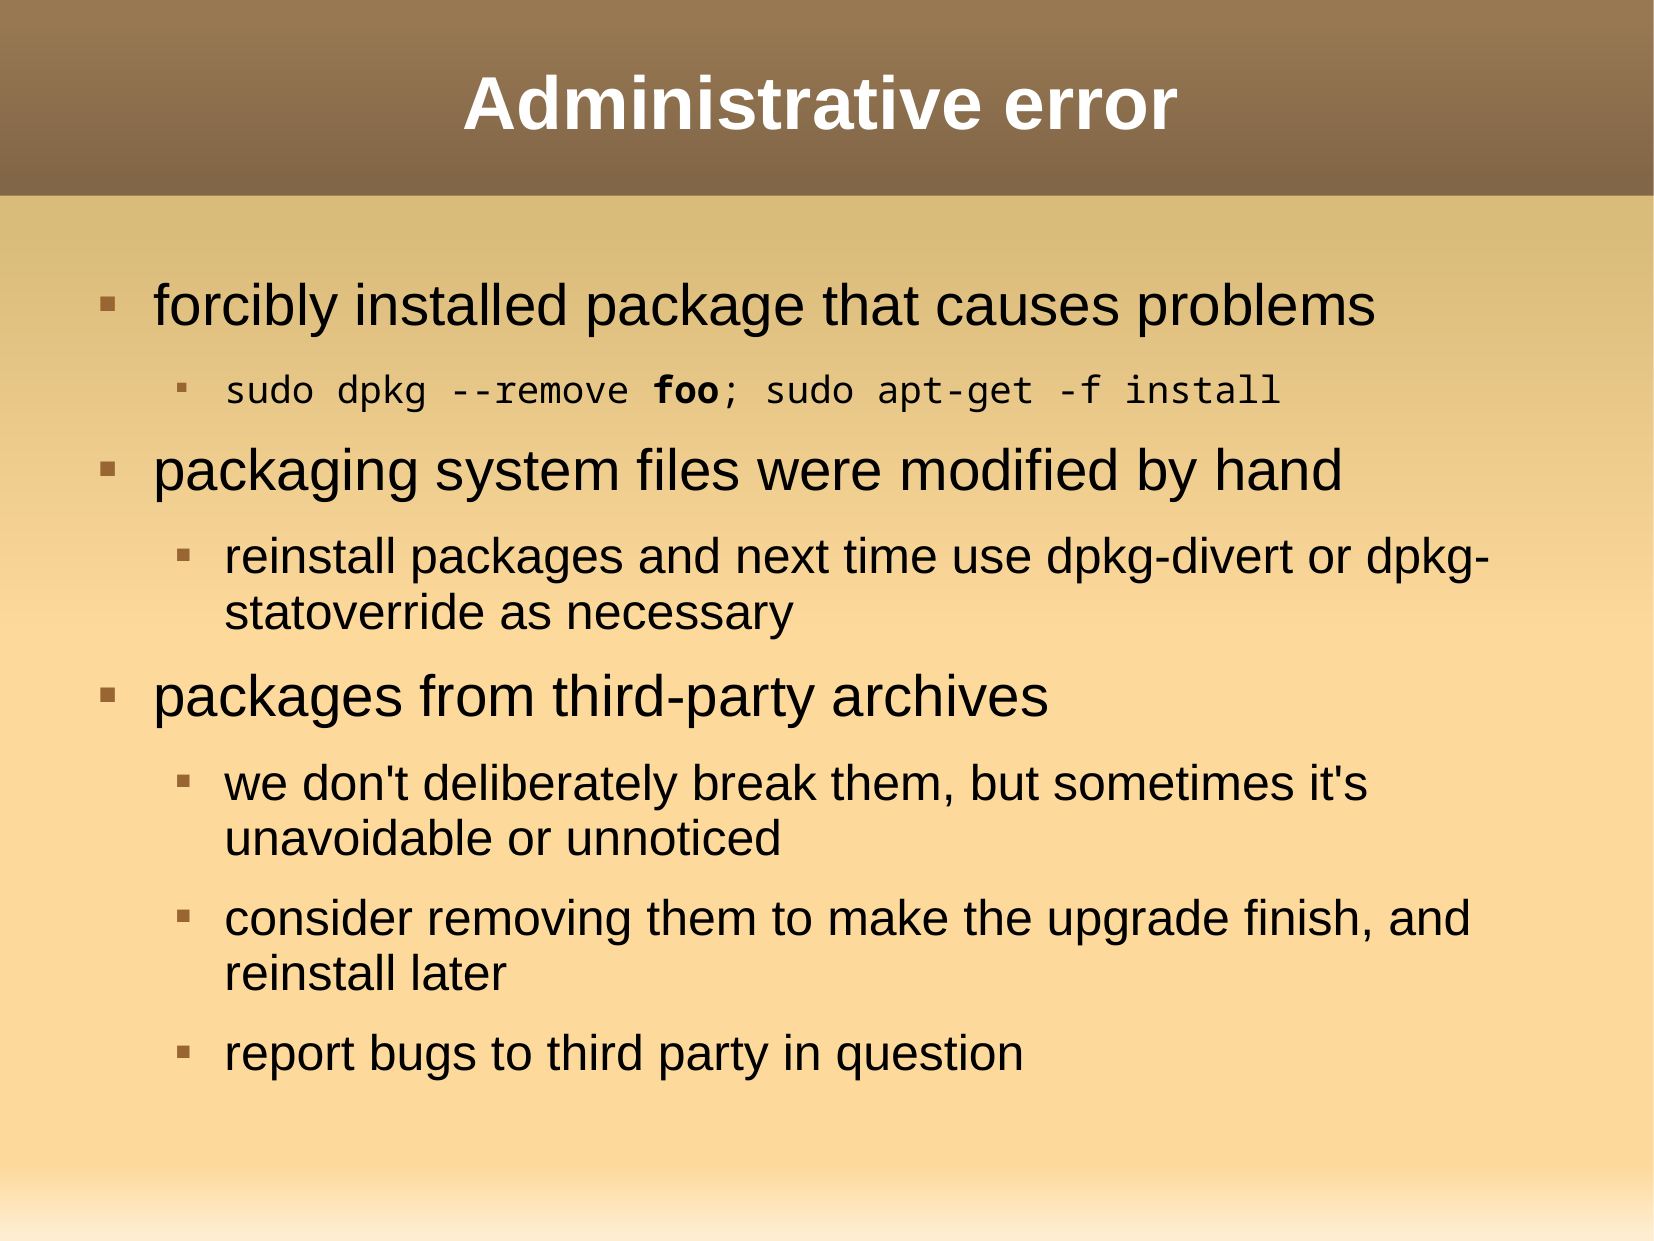

# Administrative error
forcibly installed package that causes problems
sudo dpkg --remove foo; sudo apt-get -f install
packaging system files were modified by hand
reinstall packages and next time use dpkg-divert or dpkg-statoverride as necessary
packages from third-party archives
we don't deliberately break them, but sometimes it's unavoidable or unnoticed
consider removing them to make the upgrade finish, and reinstall later
report bugs to third party in question